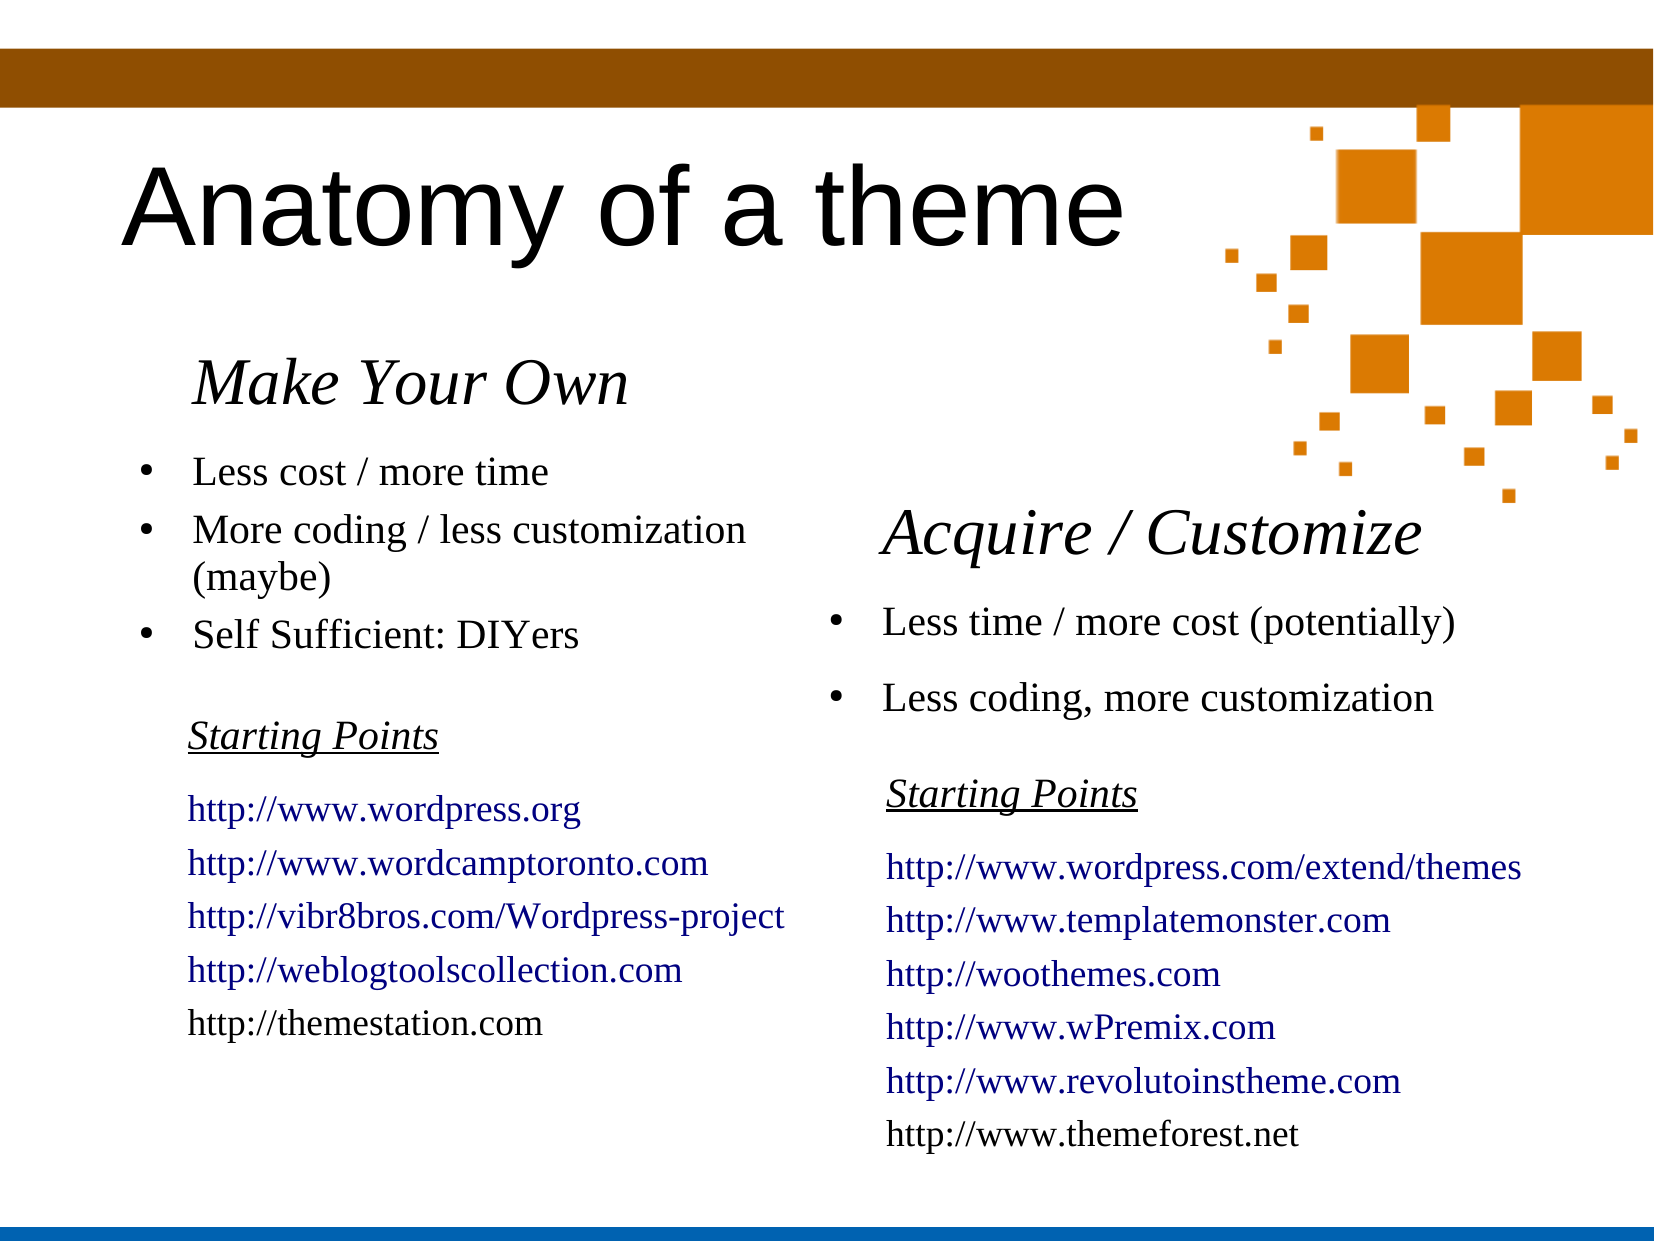

# Anatomy of a theme
Make Your Own
Less cost / more time
More coding / less customization (maybe)
Self Sufficient: DIYers
Acquire / Customize
Less time / more cost (potentially)
Less coding, more customization
Starting Points
http://www.wordpress.org
http://www.wordcamptoronto.com
http://vibr8bros.com/Wordpress-project
http://weblogtoolscollection.com
http://themestation.com
Starting Points
http://www.wordpress.com/extend/themes
http://www.templatemonster.com
http://woothemes.com
http://www.wPremix.com
http://www.revolutoinstheme.com
http://www.themeforest.net